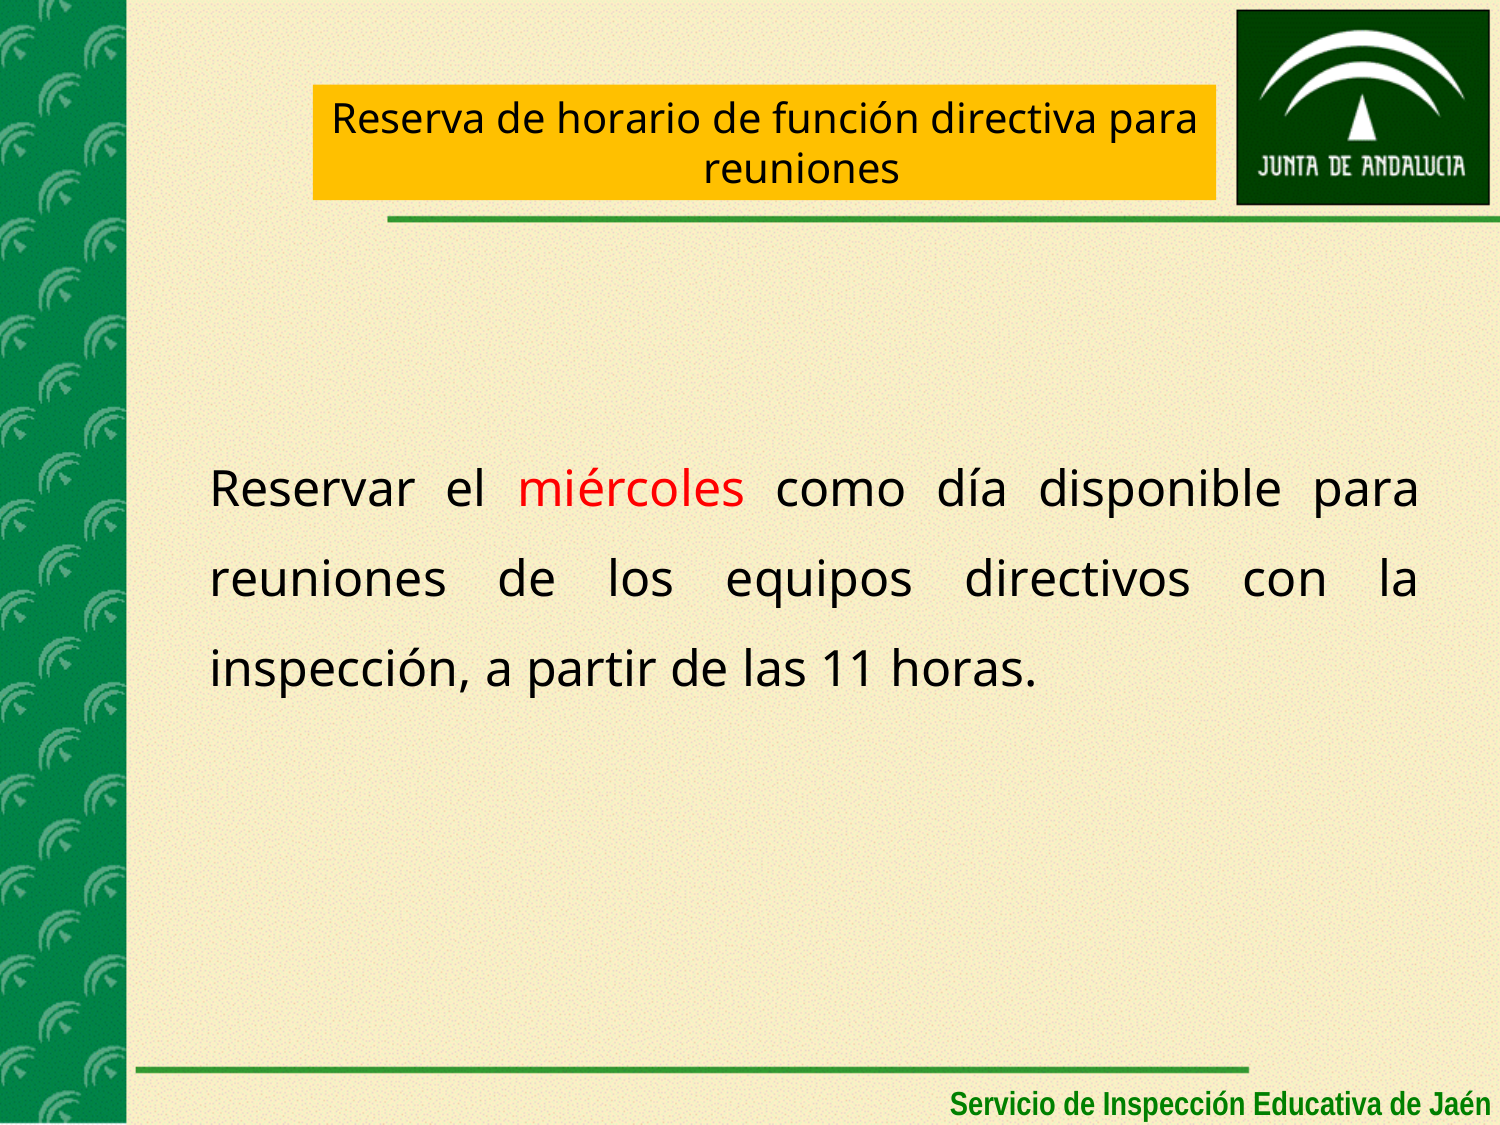

Reserva de horario de función directiva para reuniones
Reservar el miércoles como día disponible para reuniones de los equipos directivos con la inspección, a partir de las 11 horas.
Servicio de Inspección Educativa de Jaén